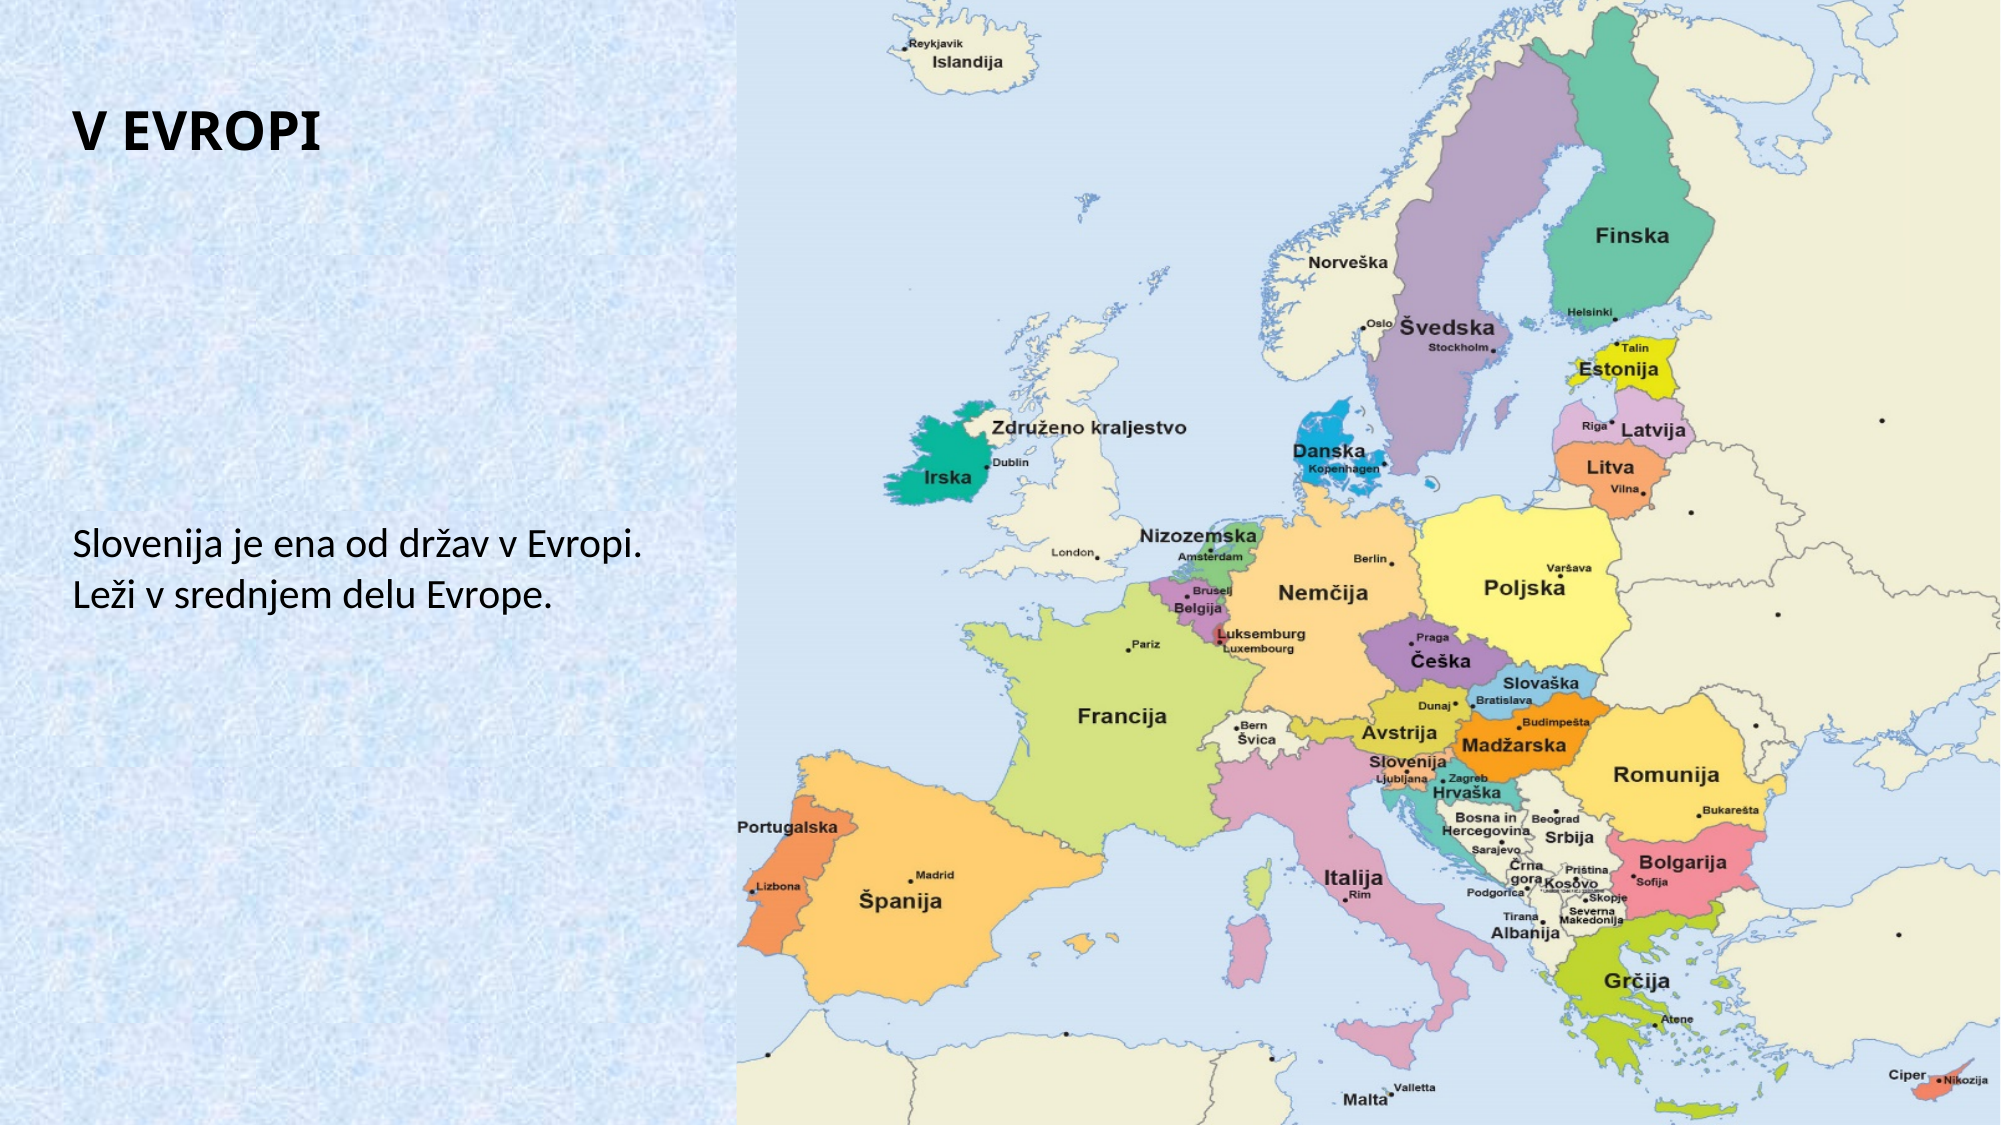

# V EVROPI
Slovenija je ena od držav v Evropi.
Leži v srednjem delu Evrope.